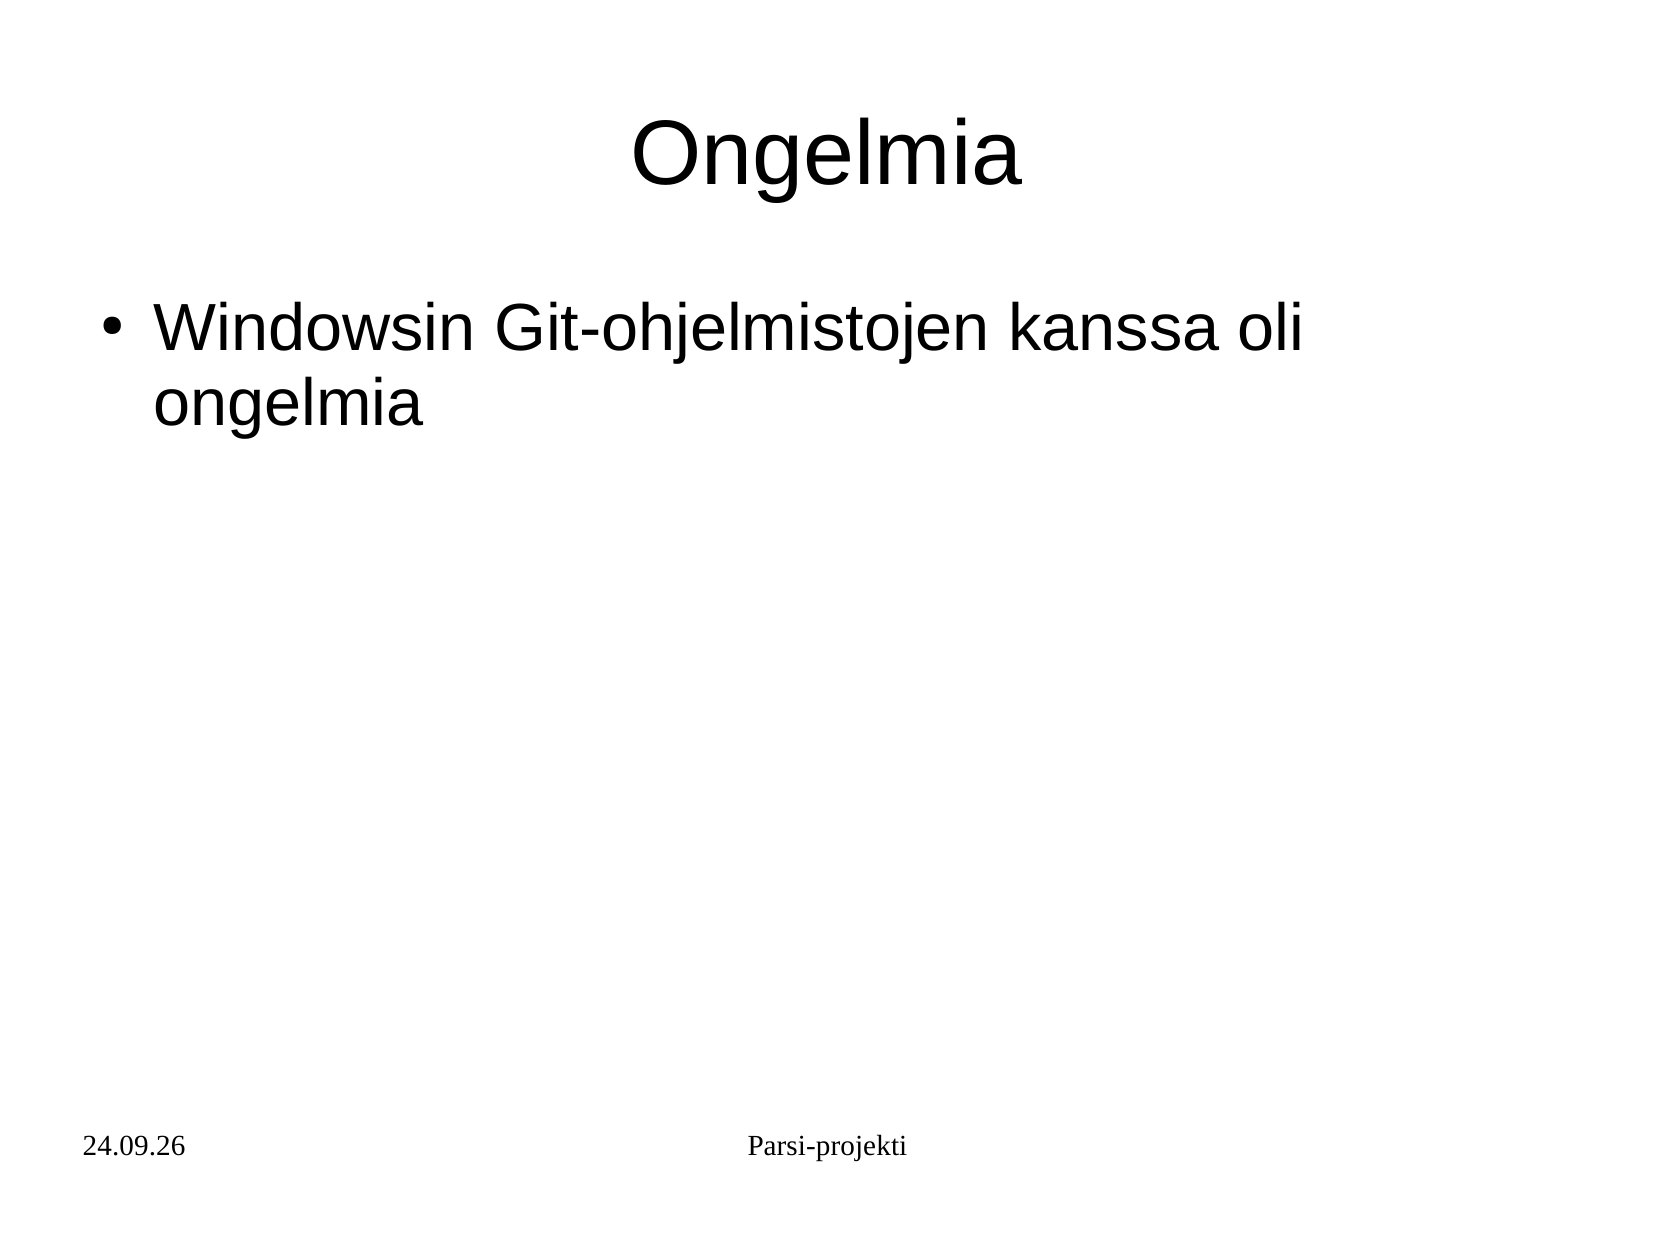

# Ongelmia
Windowsin Git-ohjelmistojen kanssa oli ongelmia
Parsi-projekti